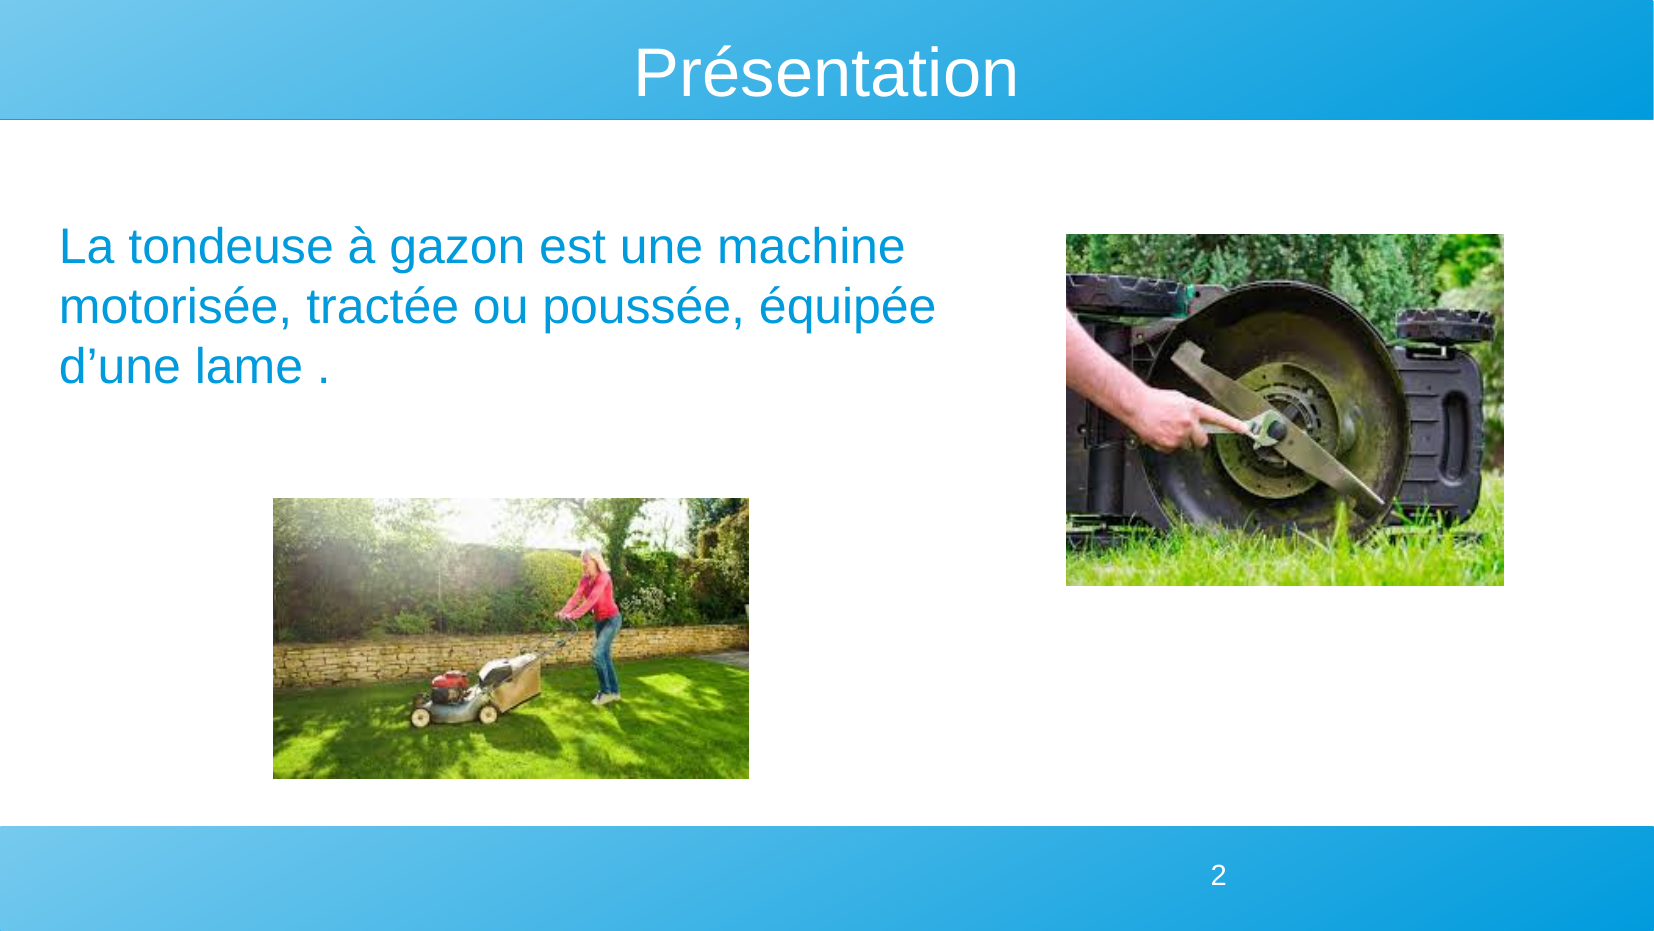

# Présentation
La tondeuse à gazon est une machine motorisée, tractée ou poussée, équipée d’une lame .